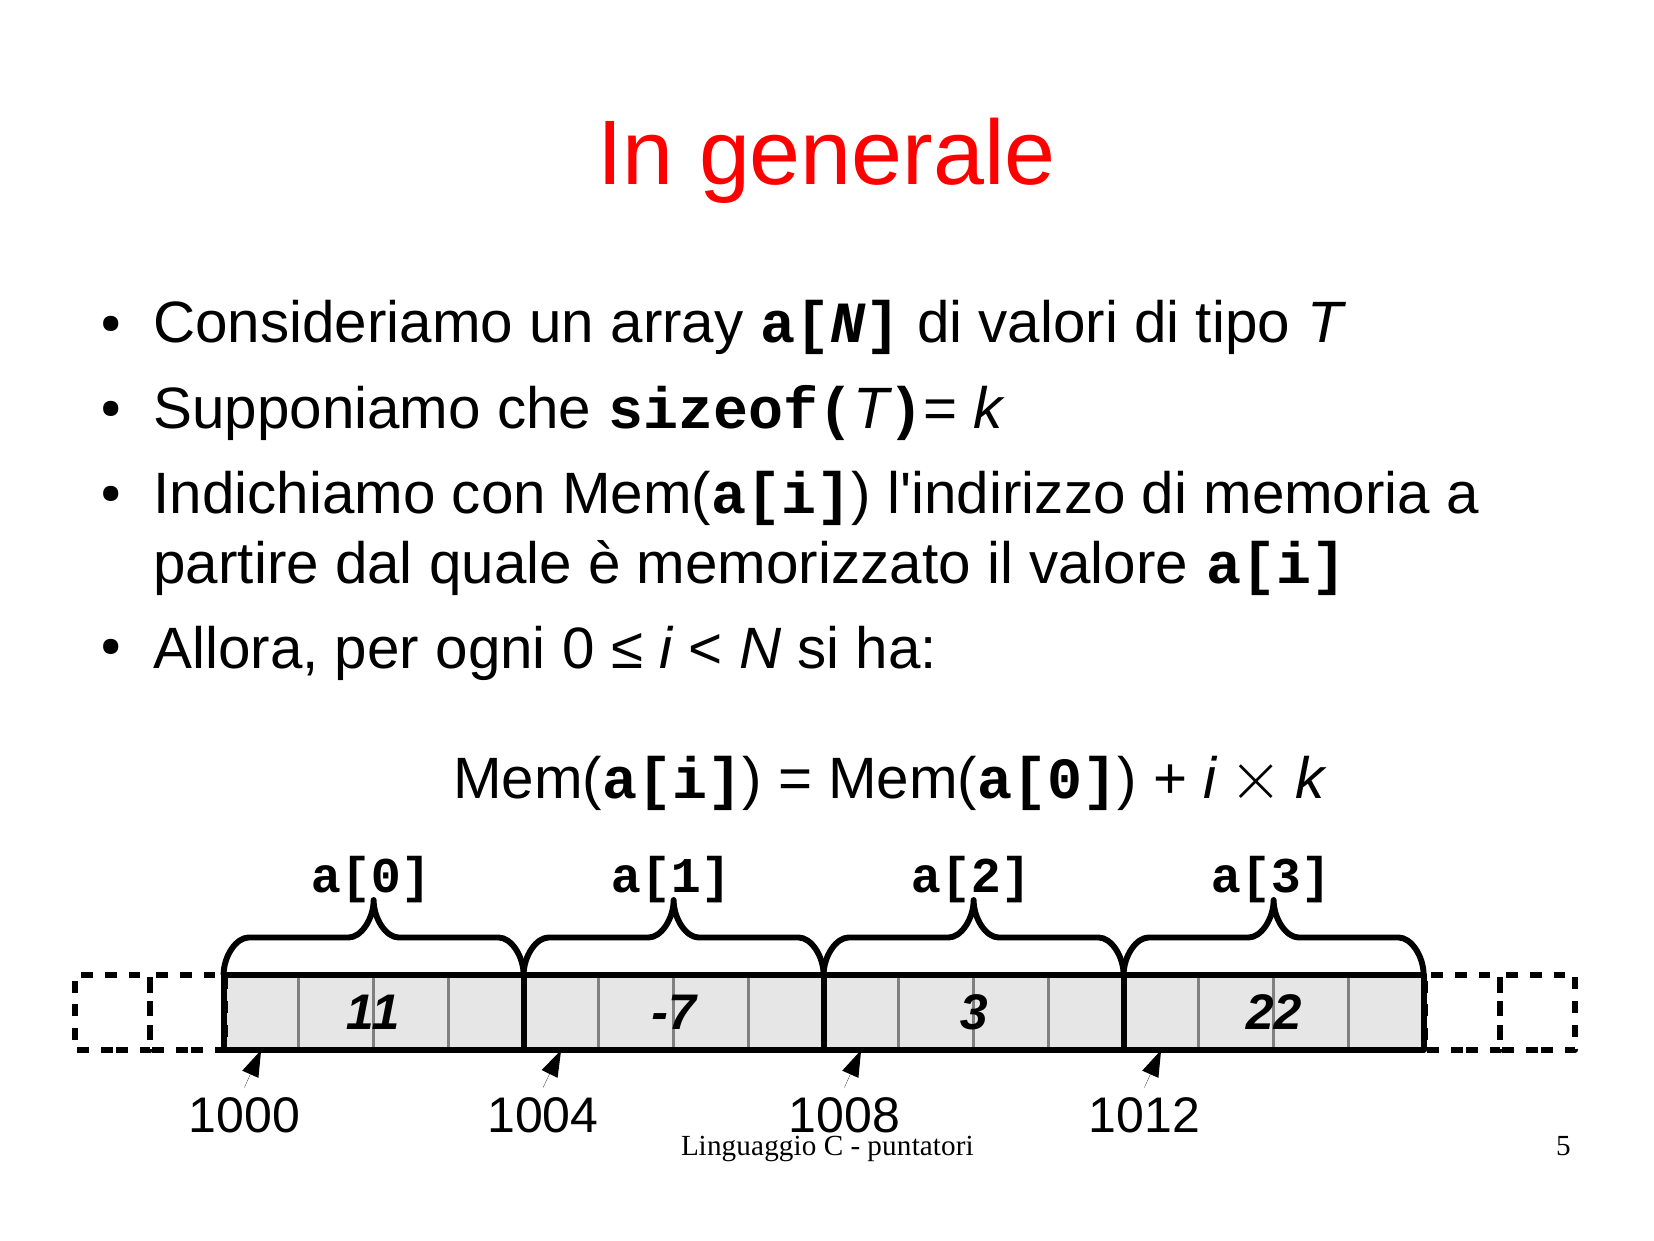

# In generale
Consideriamo un array a[N] di valori di tipo T
Supponiamo che sizeof(T)= k
Indichiamo con Mem(a[i]) l'indirizzo di memoria a partire dal quale è memorizzato il valore a[i]
Allora, per ogni 0 ≤ i < N si ha:
				Mem(a[i]) = Mem(a[0]) + i ´ k
a[0]
a[1]
a[2]
a[3]
11
-7
3
22
1000
1004
1008
1012
Linguaggio C - puntatori
5